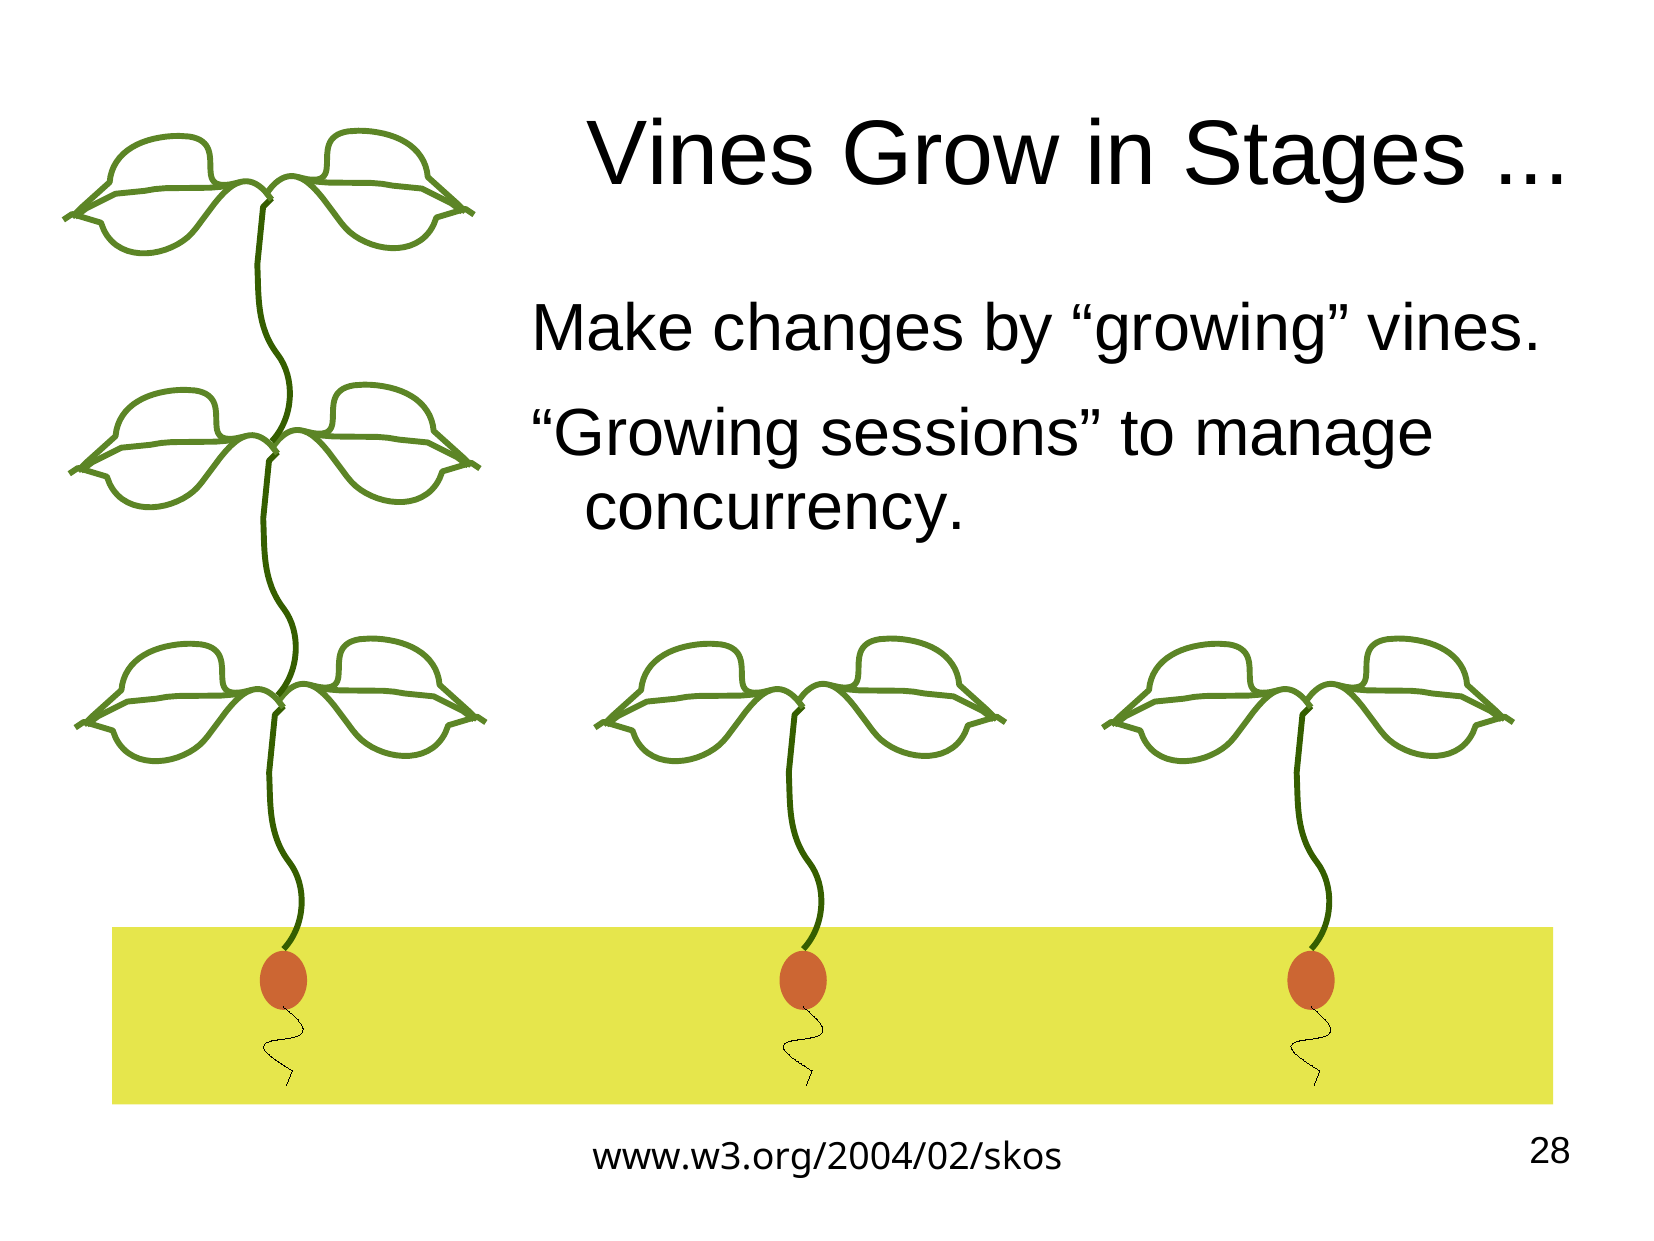

# Vines Grow in Stages ...
Make changes by “growing” vines.
“Growing sessions” to manage concurrency.
www.w3.org/2004/02/skos
28